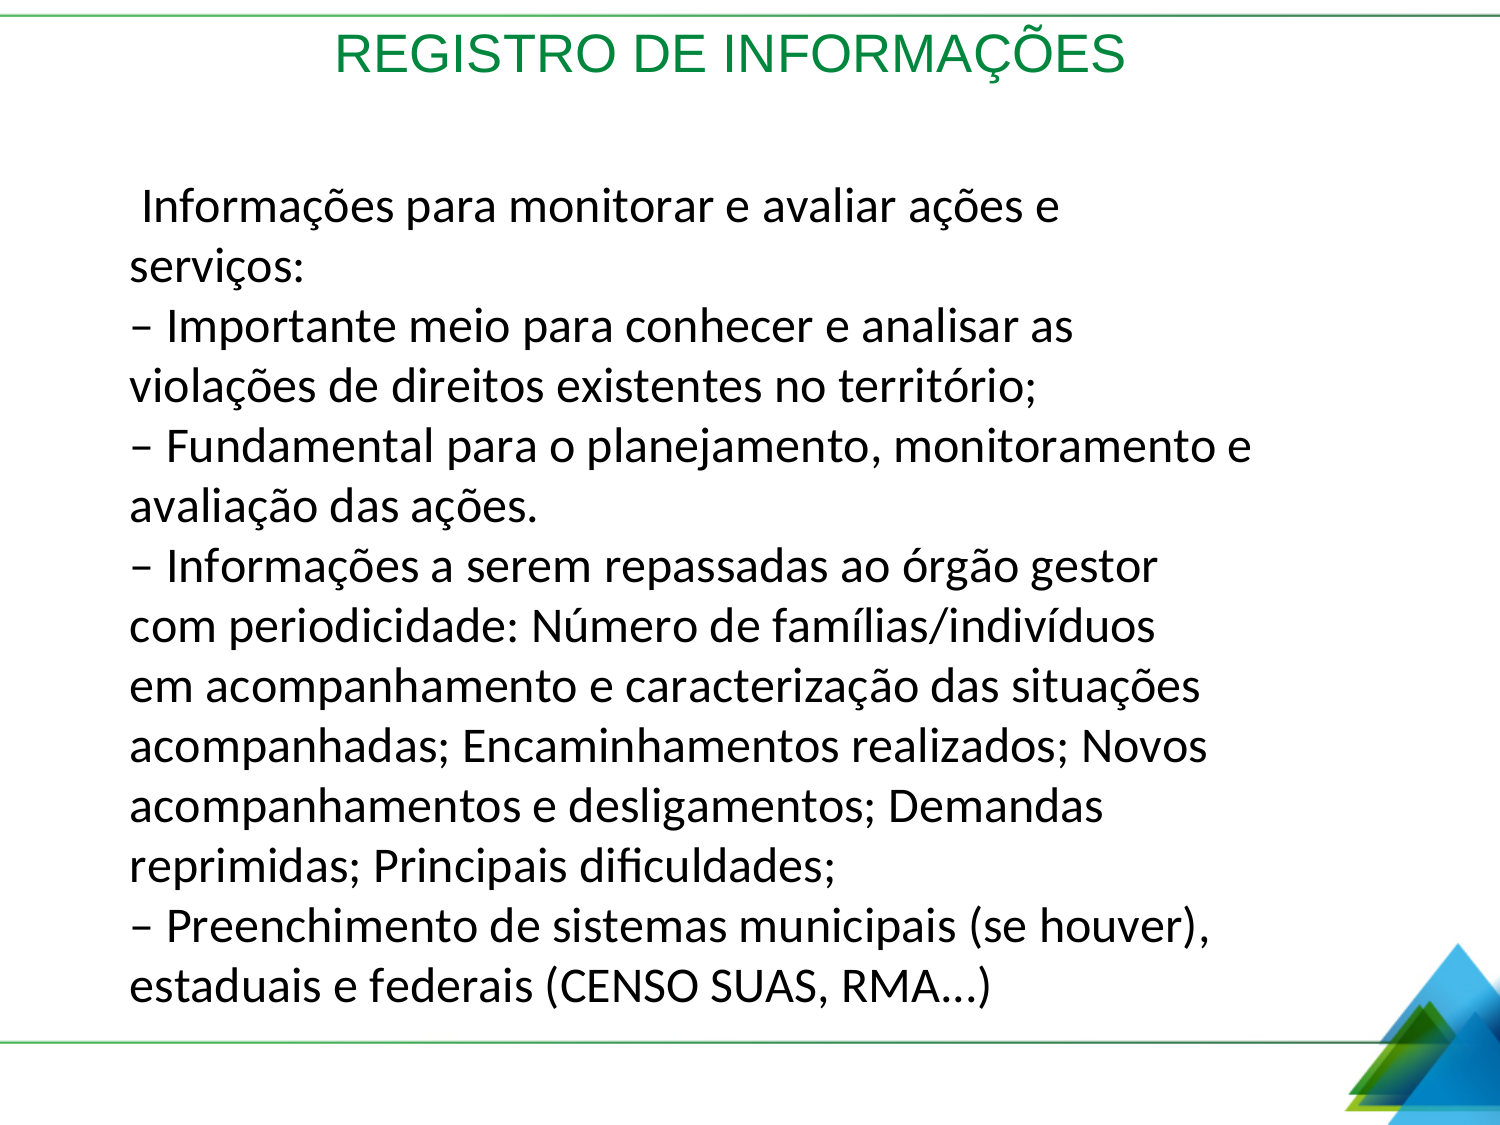

REGISTRO DE INFORMAÇÕES
#
 Informações para monitorar e avaliar ações e
serviços:
– Importante meio para conhecer e analisar as
violações de direitos existentes no território;
– Fundamental para o planejamento, monitoramento e
avaliação das ações.
– Informações a serem repassadas ao órgão gestor
com periodicidade: Número de famílias/indivíduos
em acompanhamento e caracterização das situações
acompanhadas; Encaminhamentos realizados; Novos
acompanhamentos e desligamentos; Demandas
reprimidas; Principais dificuldades;
– Preenchimento de sistemas municipais (se houver),
estaduais e federais (CENSO SUAS, RMA...)